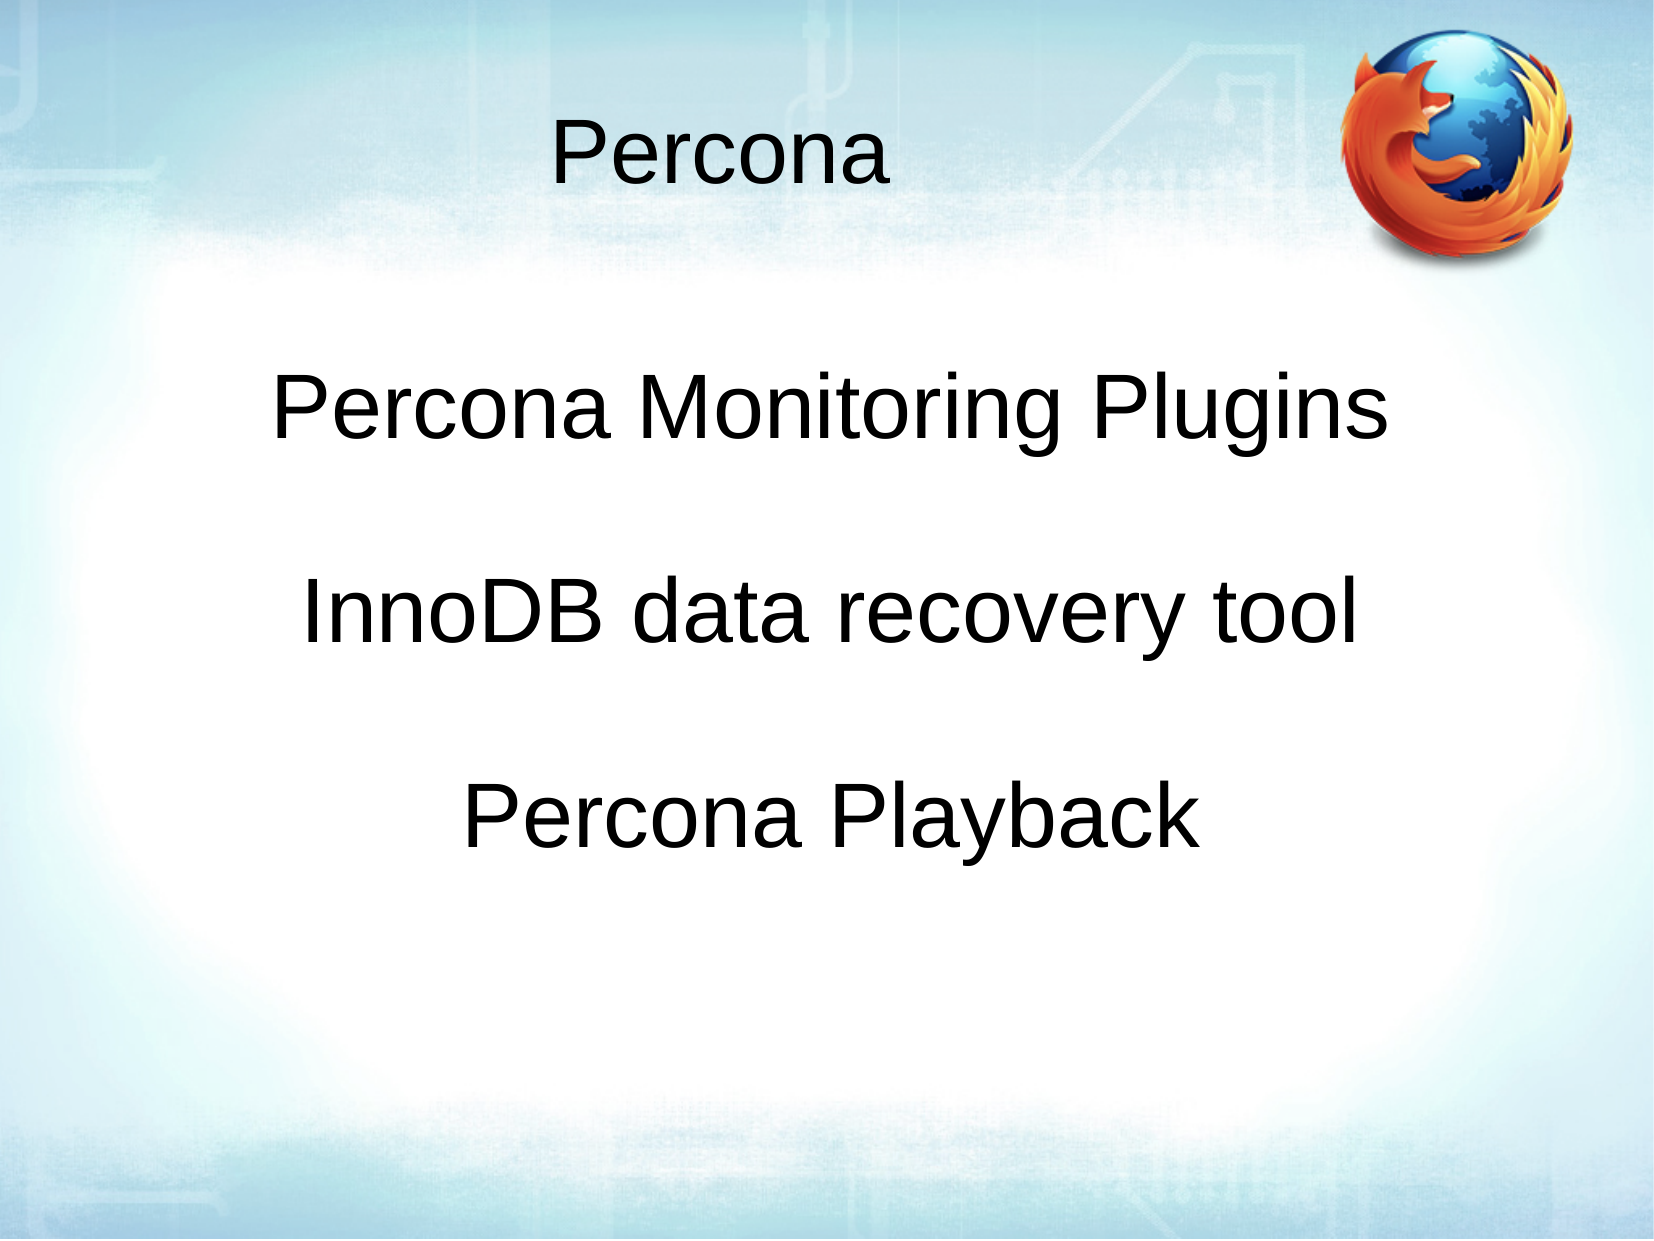

# Percona
Percona Monitoring Plugins
InnoDB data recovery tool
Percona Playback